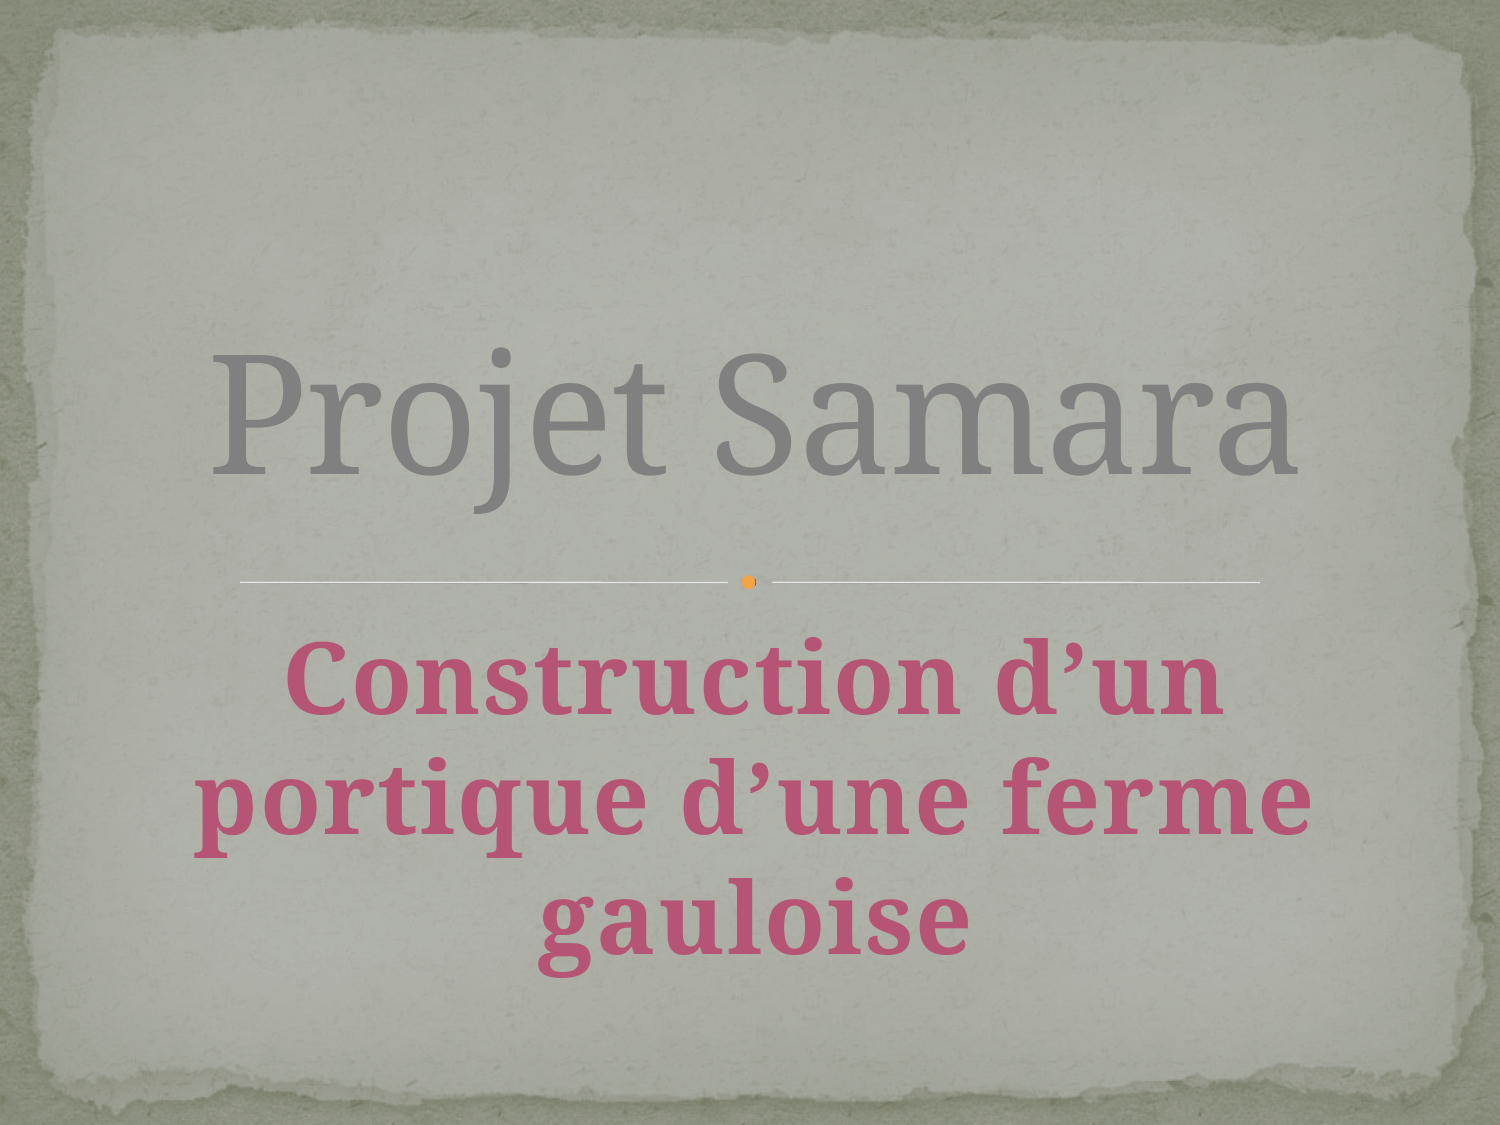

Projet Samara
# Construction d’un portique d’une ferme gauloise